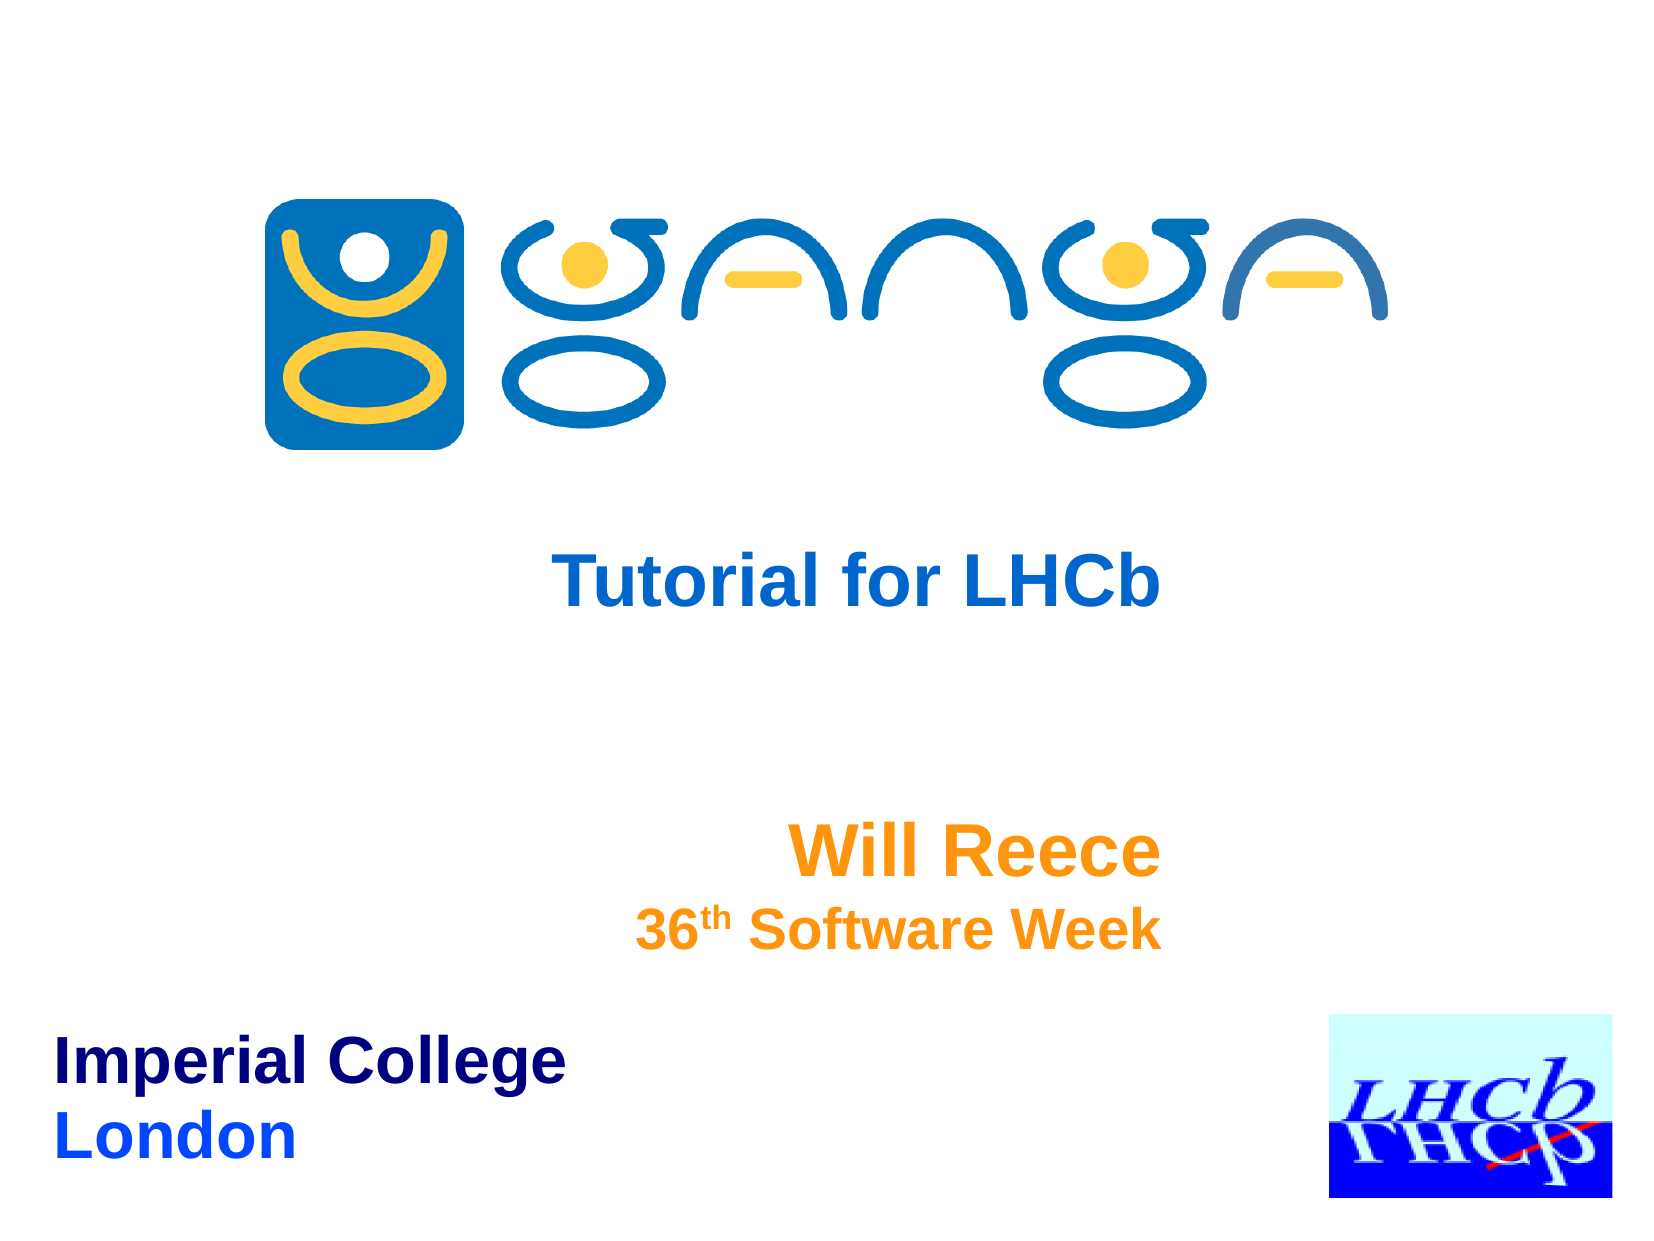

Tutorial for LHCb
 Will Reece
36th Software Week
Imperial College
London